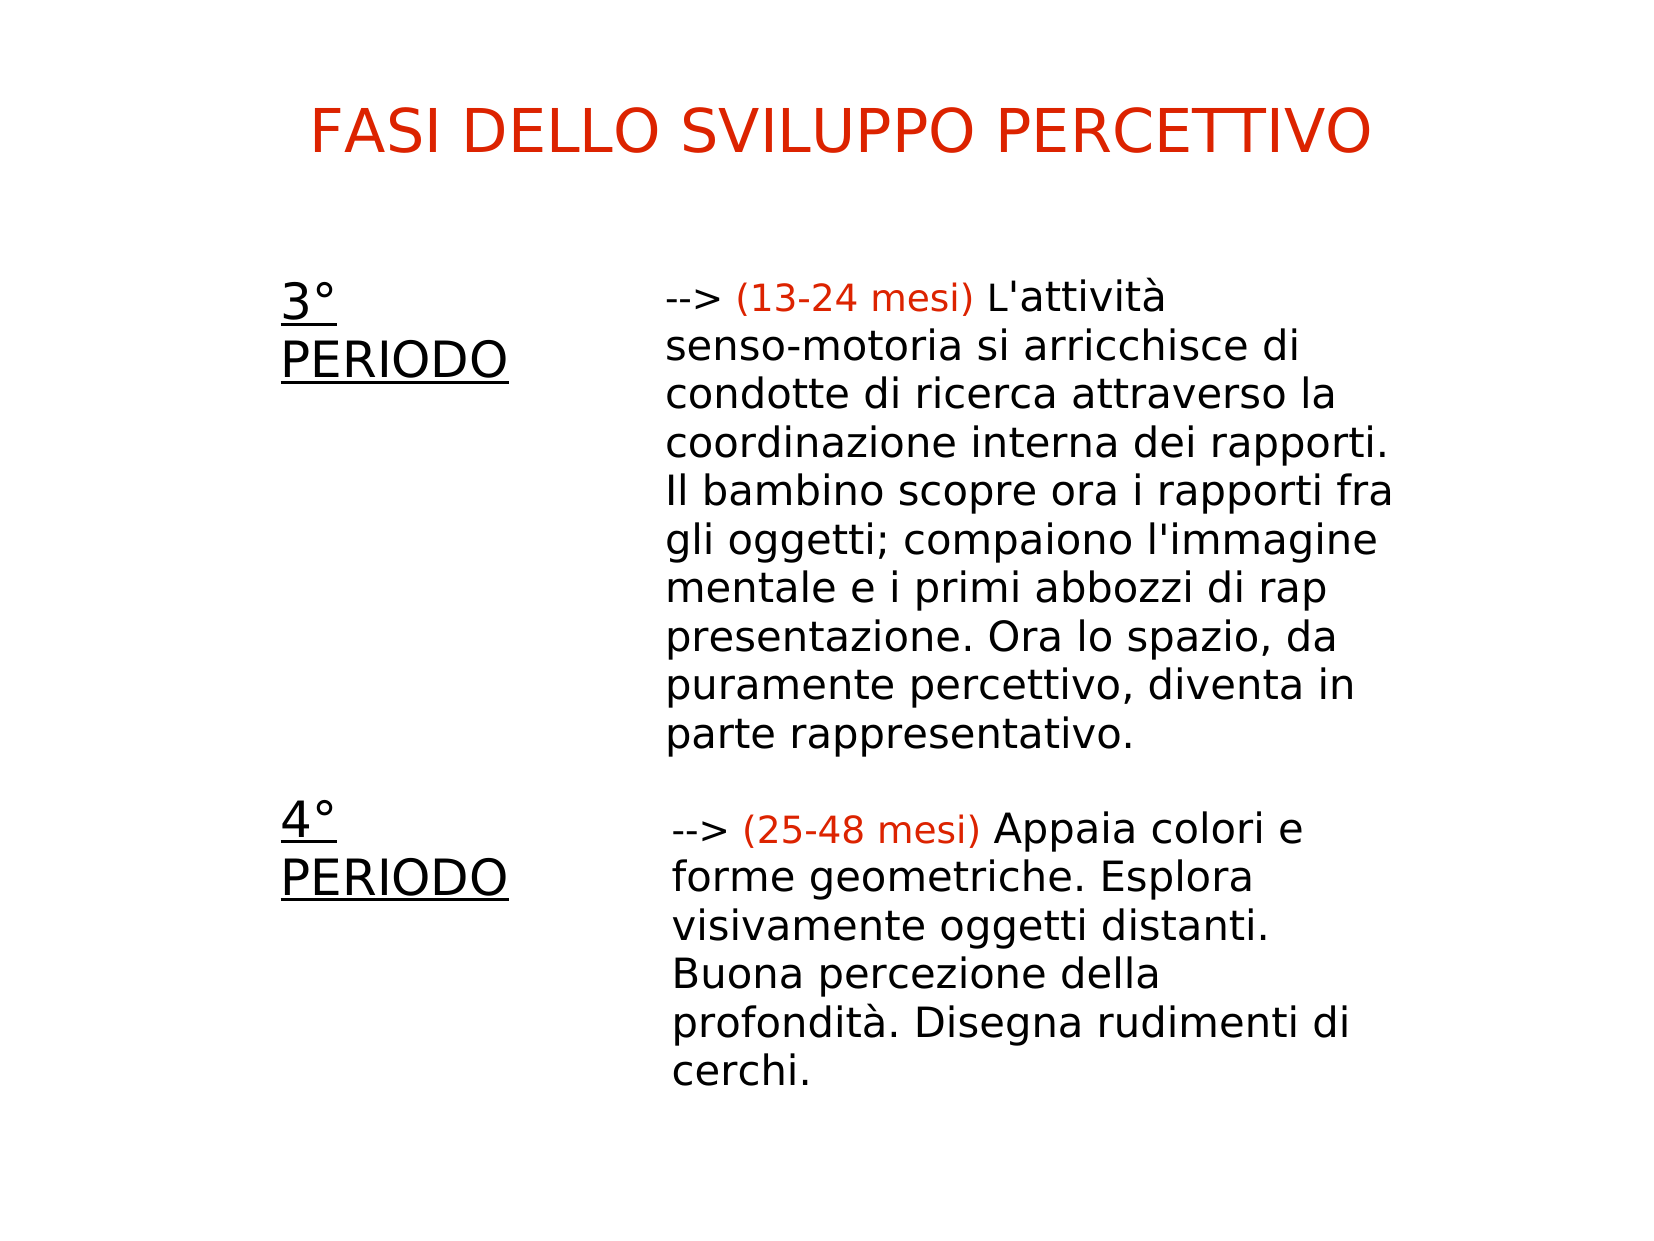

FASI DELLO SVILUPPO PERCETTIVO
3° PERIODO
--> (13-24 mesi) L'attività senso‑motoria si arricchisce di condotte di ricerca attraverso la coordinazione interna dei rapporti. Il bambino scopre ora i rapporti fra gli oggetti; compaiono l'immagine mentale e i primi abbozzi di rap­presentazione. Ora lo spazio, da puramente percettivo, diventa in parte rappresentativo.
4° PERIODO
--> (25-48 mesi) Appaia colori e forme geometriche. Esplora visivamente oggetti distanti. Buona percezione della profondità. Disegna rudimenti di cerchi.